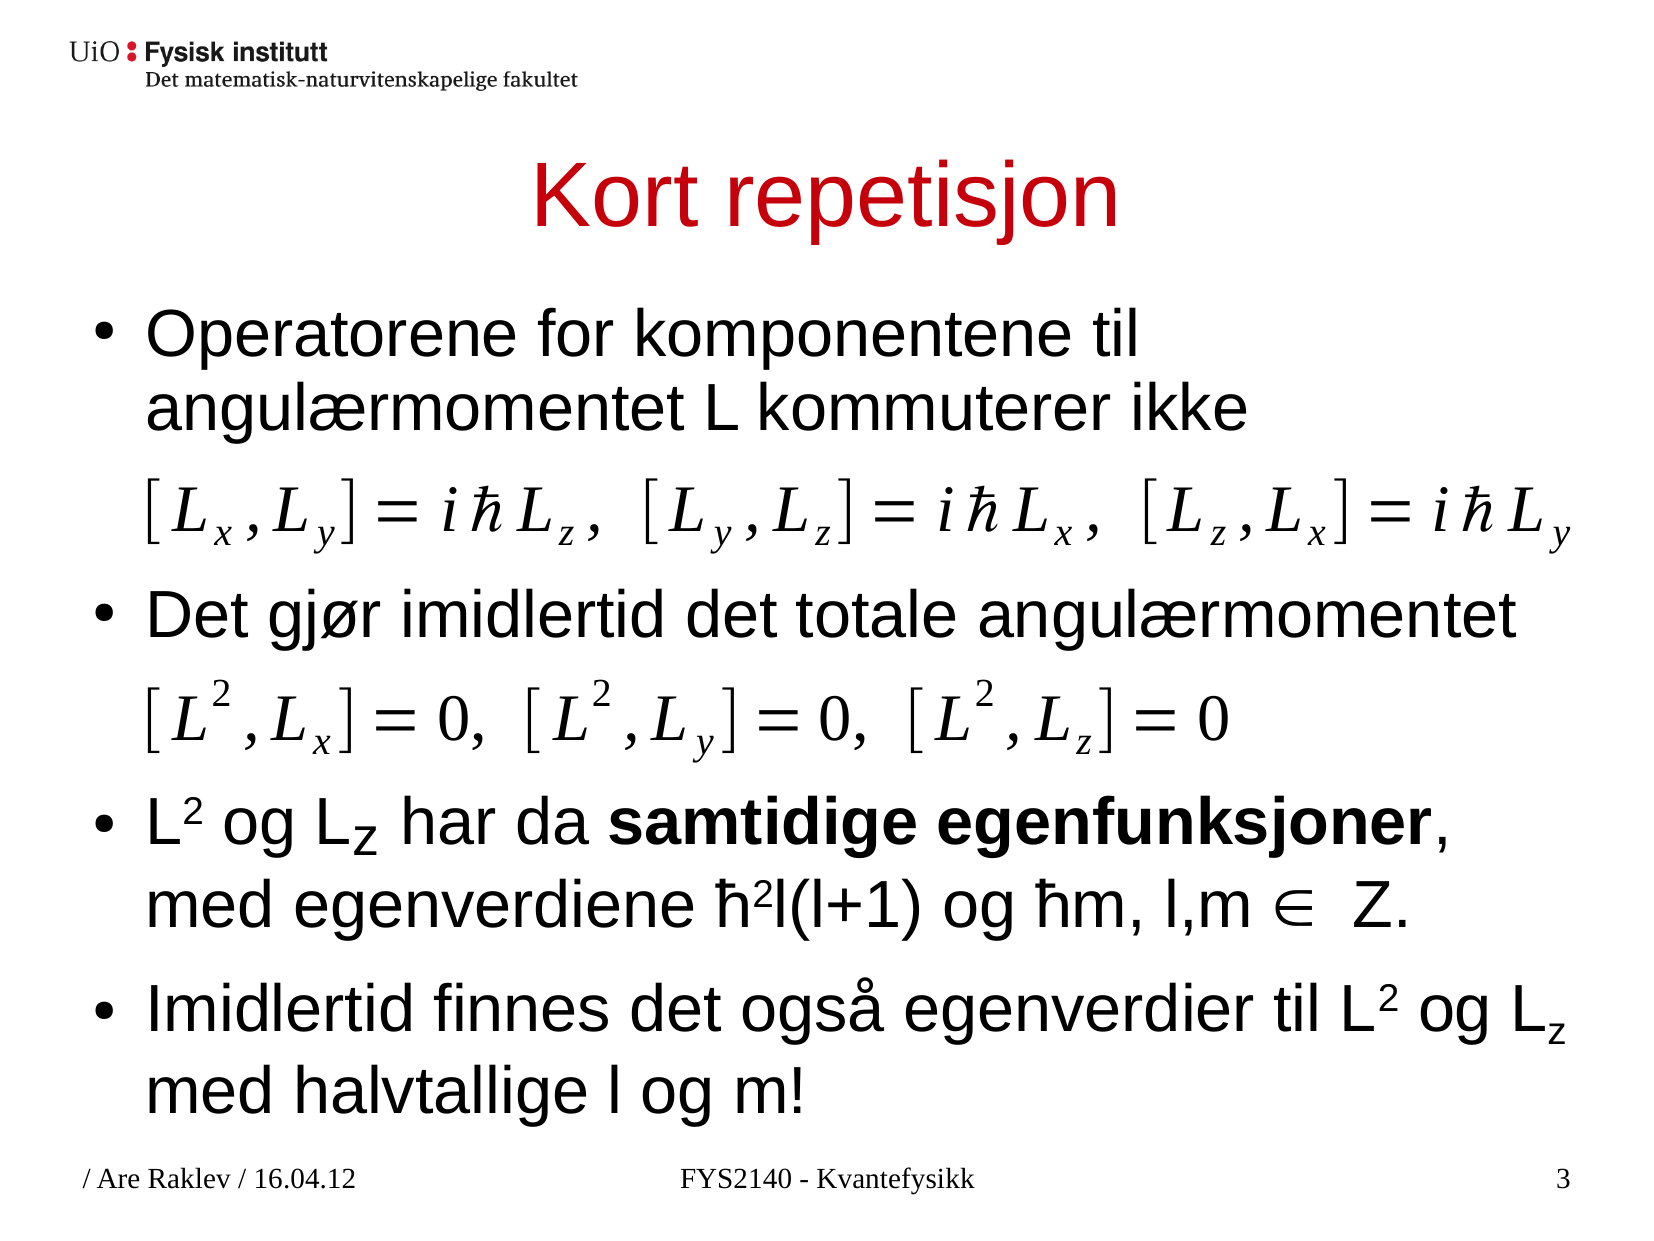

# Kort repetisjon
Operatorene for komponentene til angulærmomentet L kommuterer ikke
Det gjør imidlertid det totale angulærmomentet
L2 og Lz har da samtidige egenfunksjoner, med egenverdiene ħ2l(l+1) og ħm, l,m ∈ Z.
Imidlertid finnes det også egenverdier til L2 og Lz med halvtallige l og m!
/ Are Raklev / 16.04.12
FYS2140 - Kvantefysikk
3